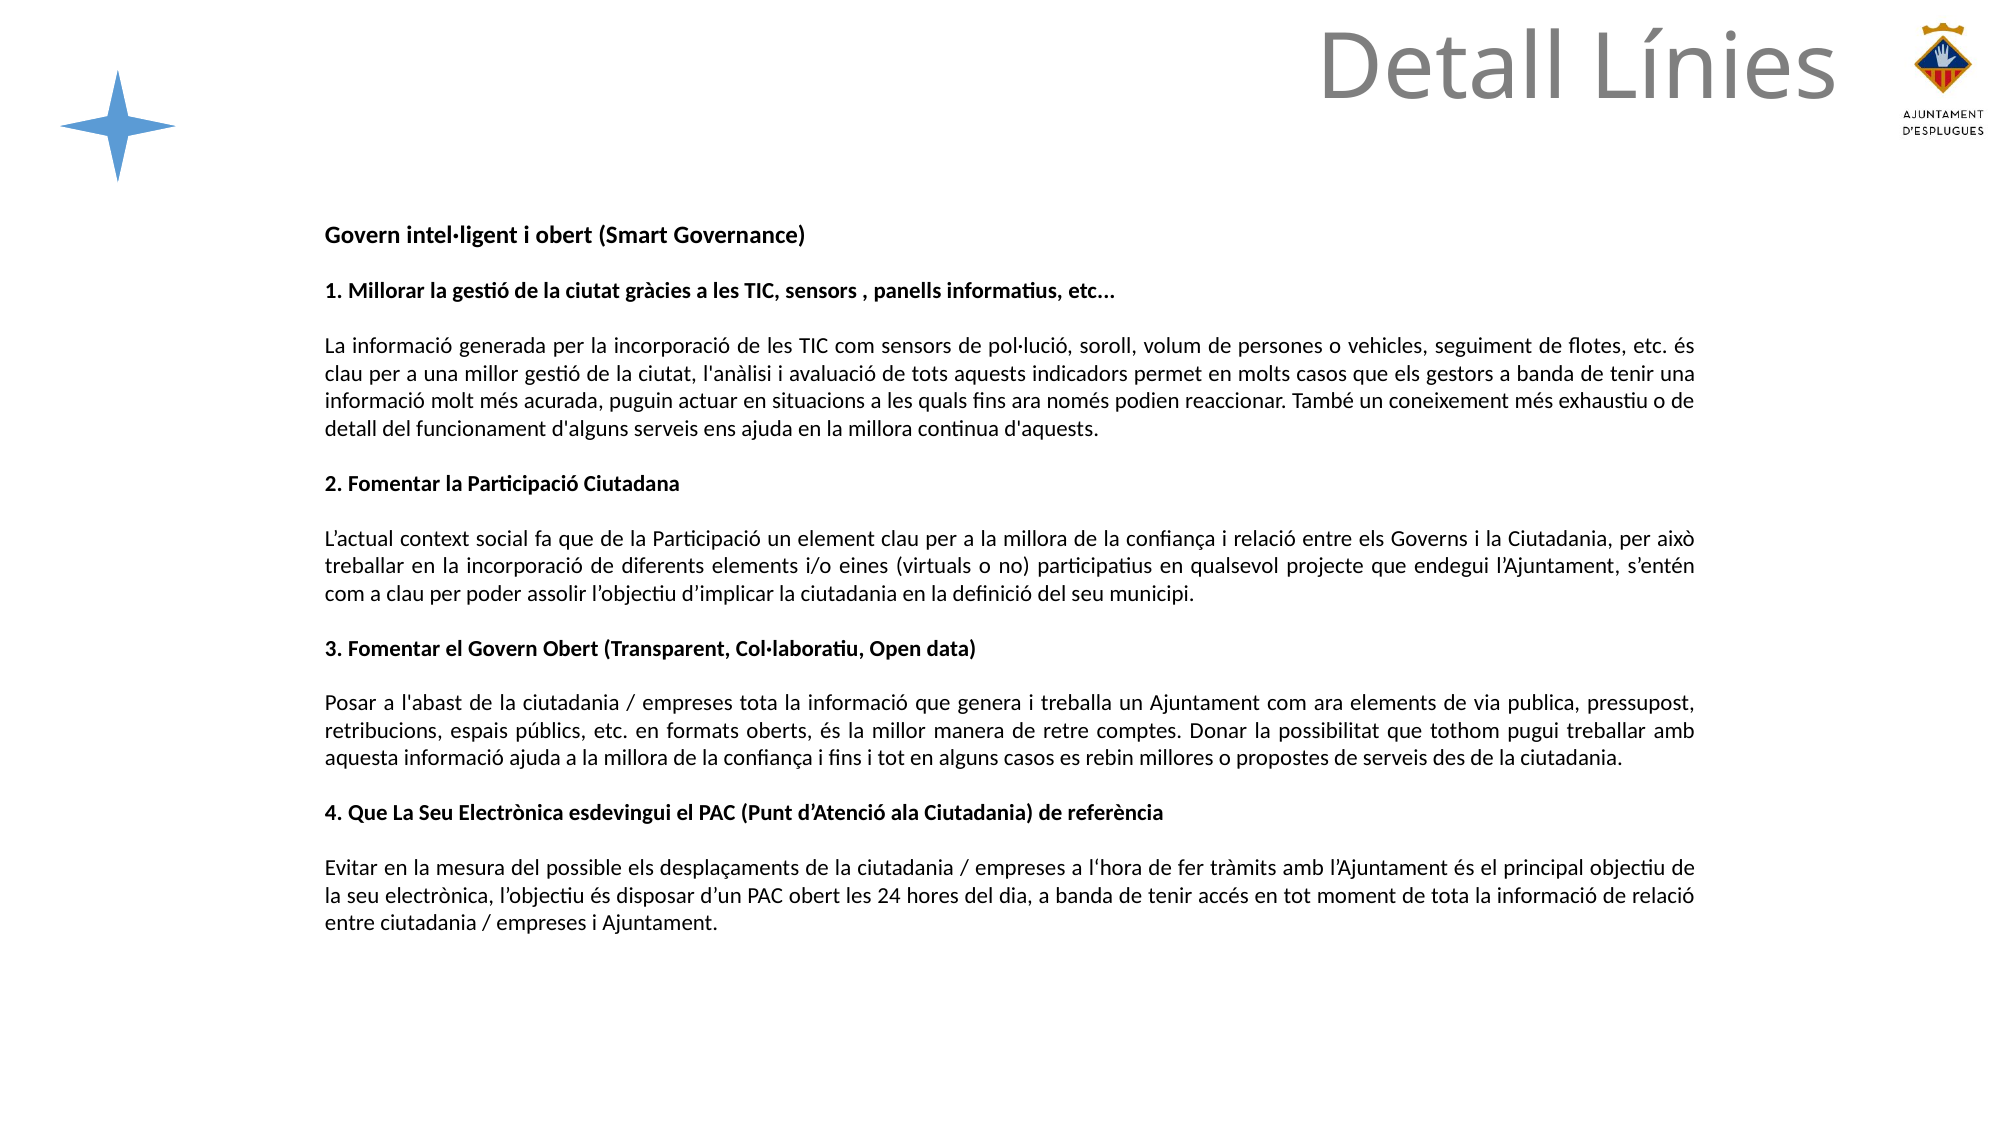

# Detall Línies
Govern intel·ligent i obert (Smart Governance)
1. Millorar la gestió de la ciutat gràcies a les TIC, sensors , panells informatius, etc...
La informació generada per la incorporació de les TIC com sensors de pol·lució, soroll, volum de persones o vehicles, seguiment de flotes, etc. és clau per a una millor gestió de la ciutat, l'anàlisi i avaluació de tots aquests indicadors permet en molts casos que els gestors a banda de tenir una informació molt més acurada, puguin actuar en situacions a les quals fins ara només podien reaccionar. També un coneixement més exhaustiu o de detall del funcionament d'alguns serveis ens ajuda en la millora continua d'aquests.
2. Fomentar la Participació Ciutadana
L’actual context social fa que de la Participació un element clau per a la millora de la confiança i relació entre els Governs i la Ciutadania, per això treballar en la incorporació de diferents elements i/o eines (virtuals o no) participatius en qualsevol projecte que endegui l’Ajuntament, s’entén com a clau per poder assolir l’objectiu d’implicar la ciutadania en la definició del seu municipi.
3. Fomentar el Govern Obert (Transparent, Col·laboratiu, Open data)
Posar a l'abast de la ciutadania / empreses tota la informació que genera i treballa un Ajuntament com ara elements de via publica, pressupost, retribucions, espais públics, etc. en formats oberts, és la millor manera de retre comptes. Donar la possibilitat que tothom pugui treballar amb aquesta informació ajuda a la millora de la confiança i fins i tot en alguns casos es rebin millores o propostes de serveis des de la ciutadania.
4. Que La Seu Electrònica esdevingui el PAC (Punt d’Atenció ala Ciutadania) de referència
Evitar en la mesura del possible els desplaçaments de la ciutadania / empreses a l‘hora de fer tràmits amb l’Ajuntament és el principal objectiu de la seu electrònica, l’objectiu és disposar d’un PAC obert les 24 hores del dia, a banda de tenir accés en tot moment de tota la informació de relació entre ciutadania / empreses i Ajuntament.